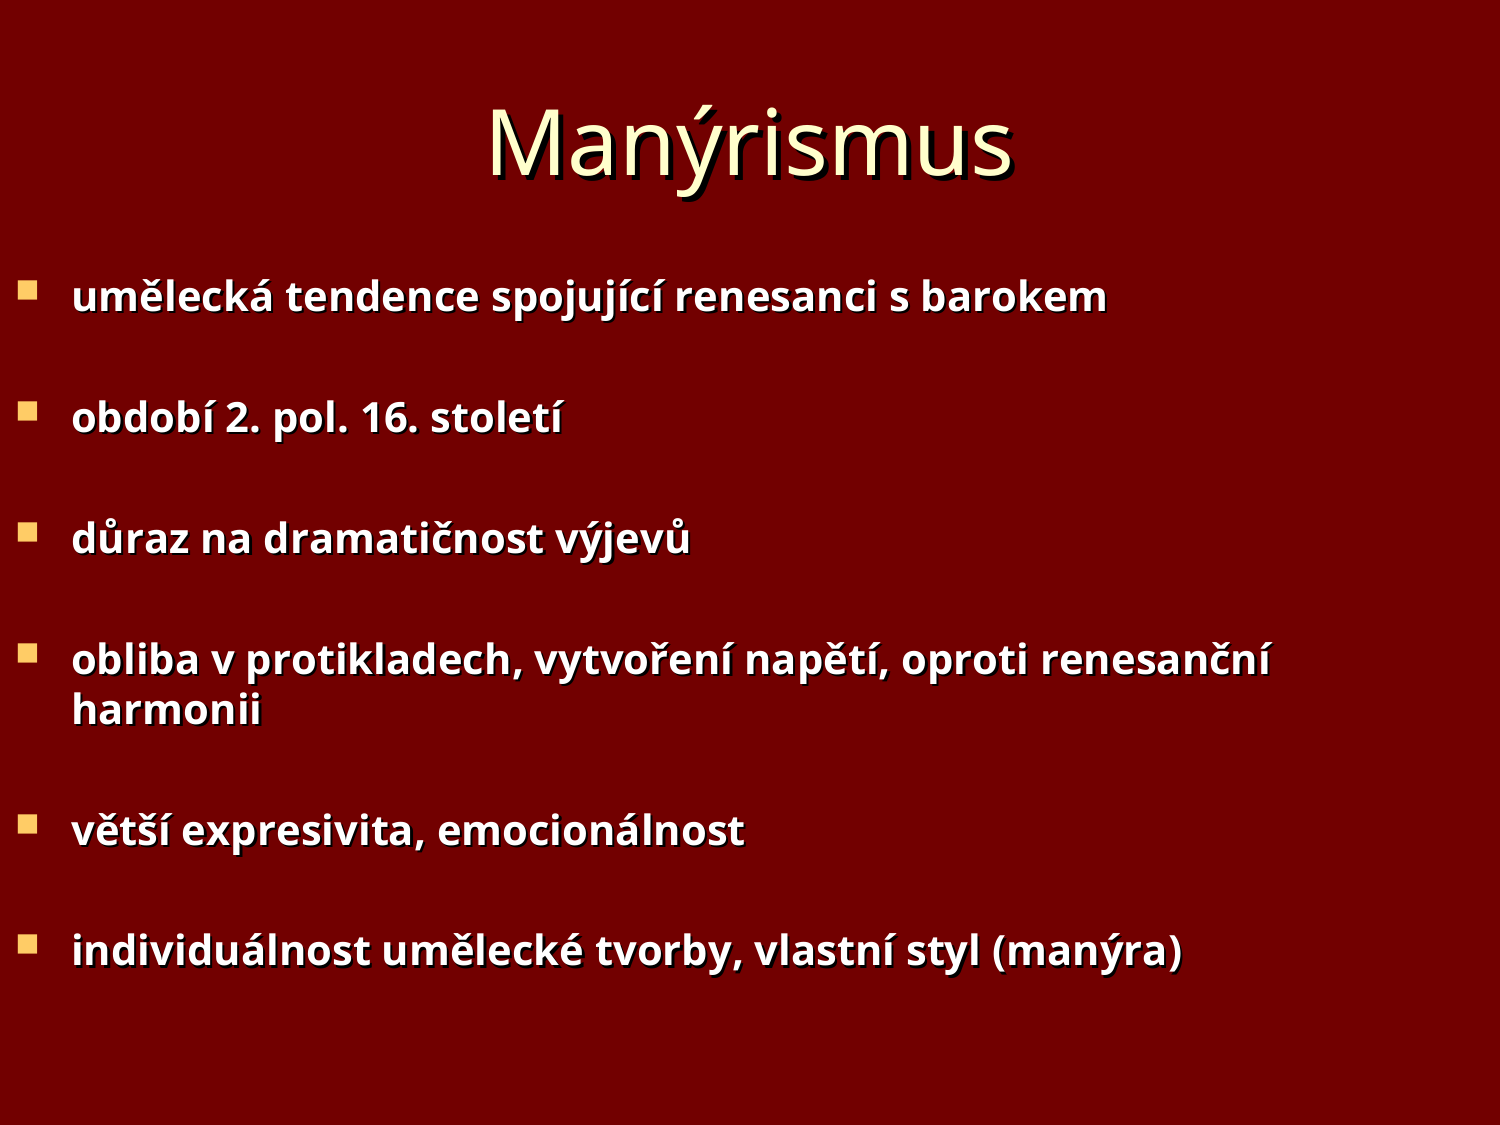

# Manýrismus
umělecká tendence spojující renesanci s barokem
období 2. pol. 16. století
důraz na dramatičnost výjevů
obliba v protikladech, vytvoření napětí, oproti renesanční harmonii
větší expresivita, emocionálnost
individuálnost umělecké tvorby, vlastní styl (manýra)